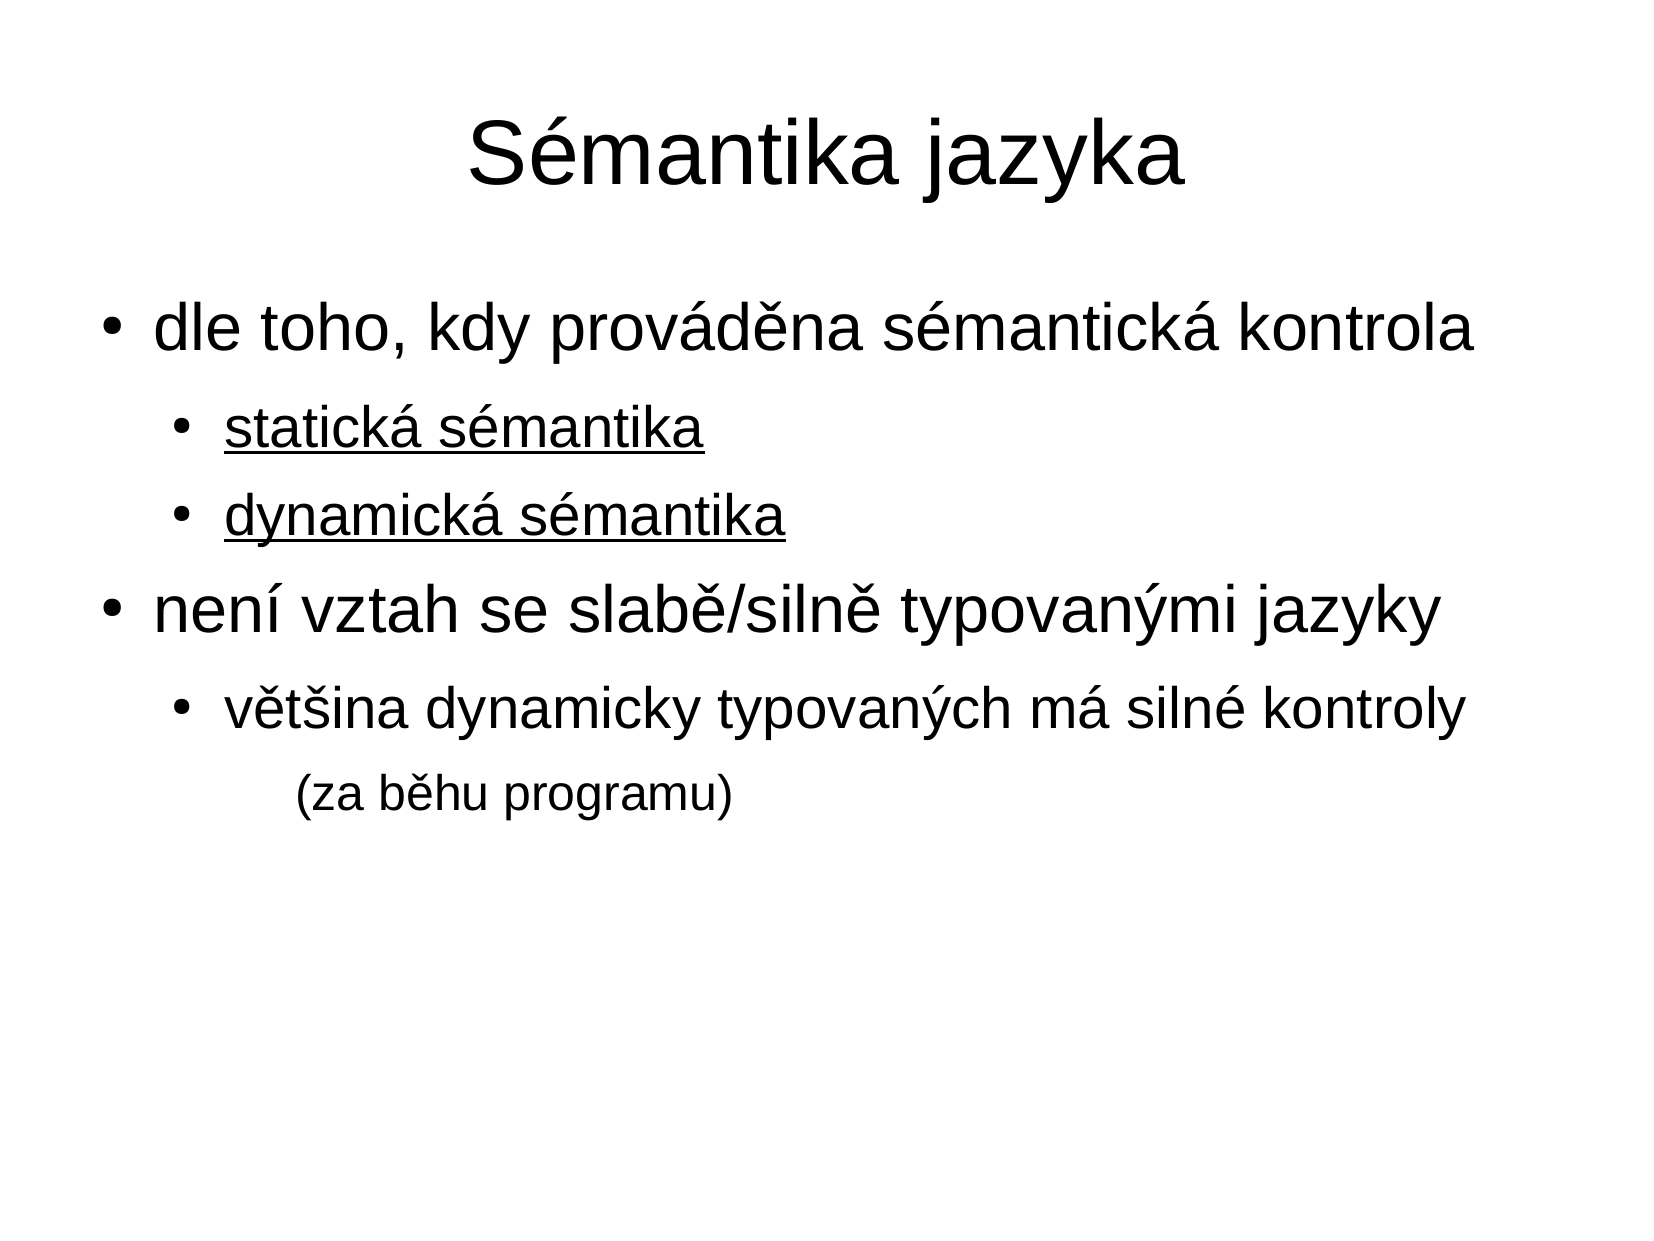

# Sémantika jazyka
dle toho, kdy prováděna sémantická kontrola
statická sémantika
dynamická sémantika
není vztah se slabě/silně typovanými jazyky
většina dynamicky typovaných má silné kontroly
(za běhu programu)